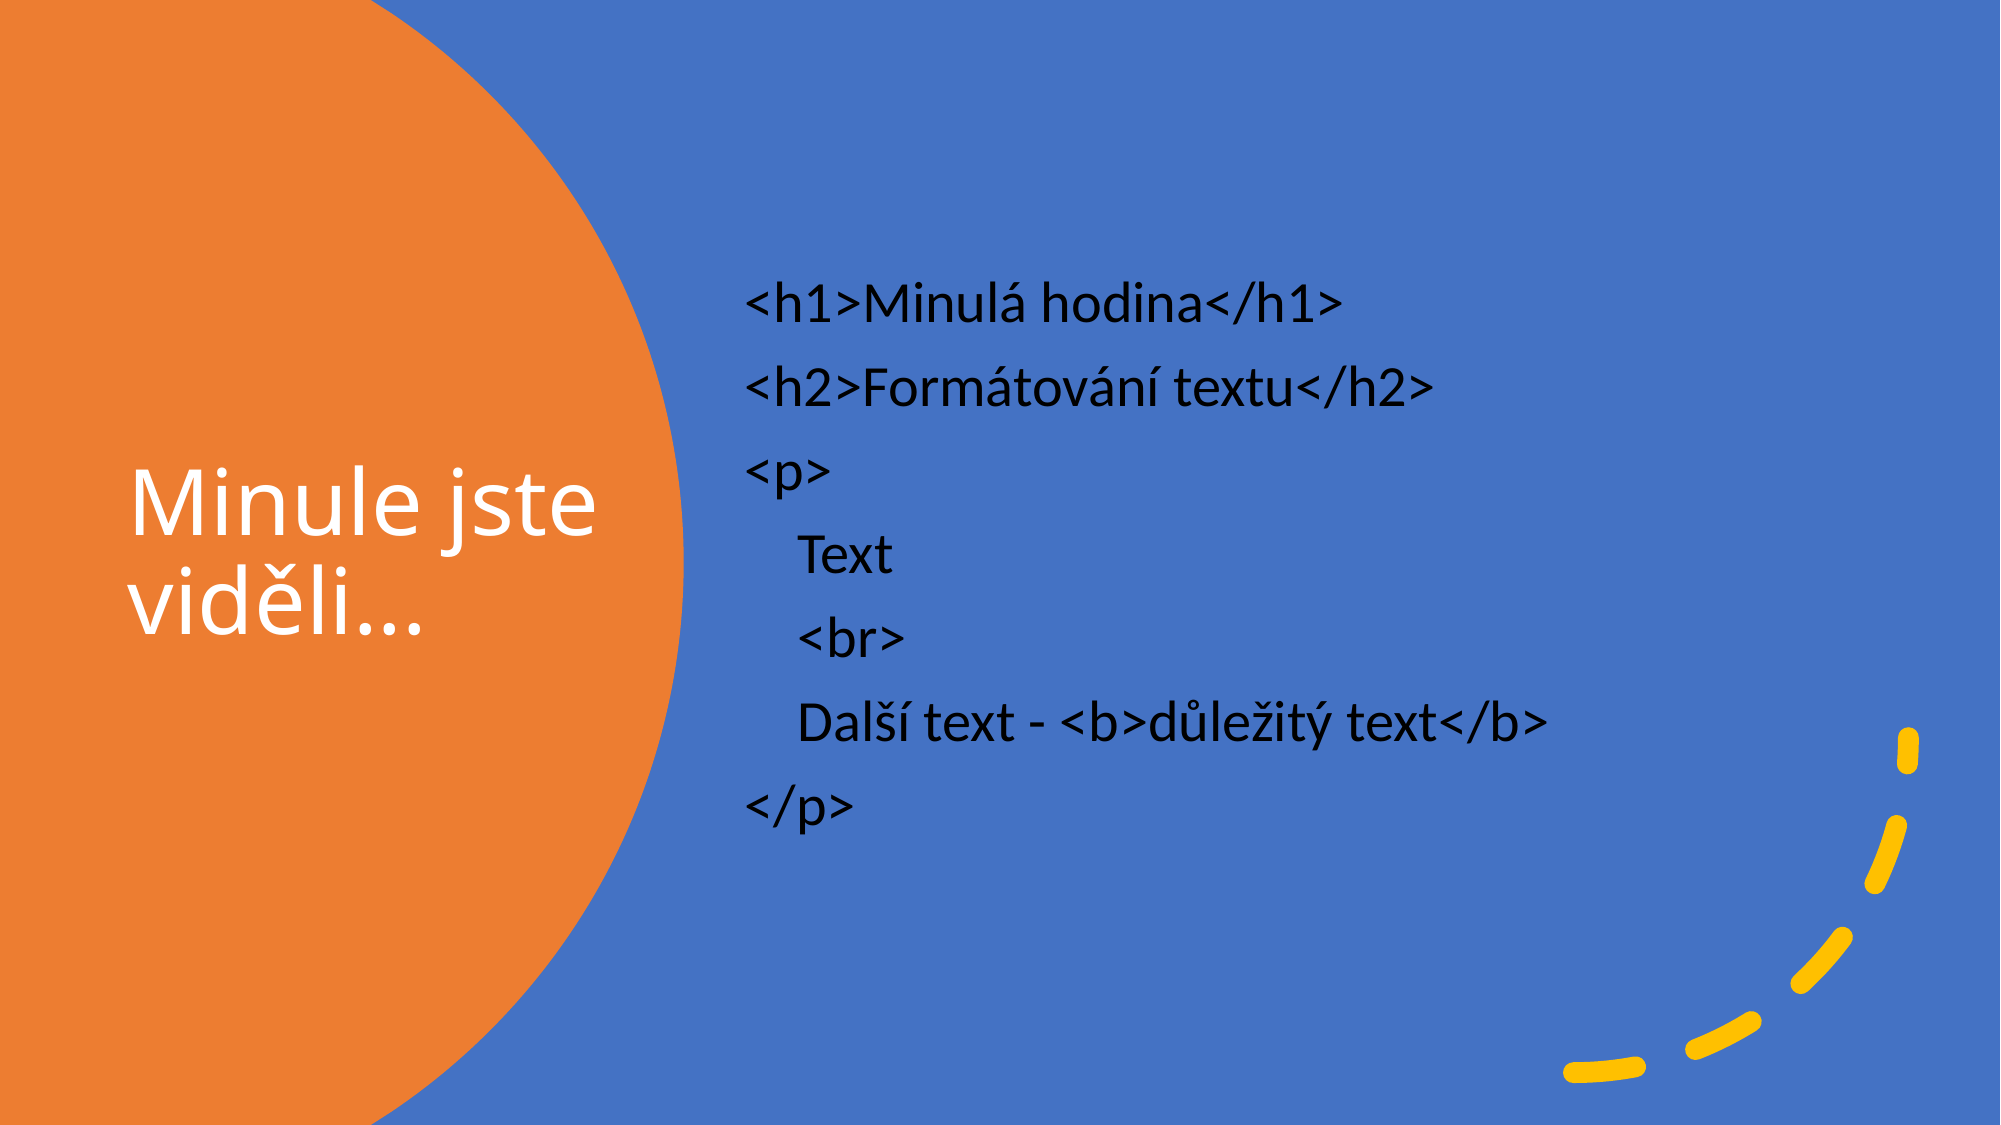

<h1>Minulá hodina</h1>
<h2>Formátování textu</h2>
<p>
    Text
    <br>
    Další text - <b>důležitý text</b>
</p>
# Minule jste viděli...